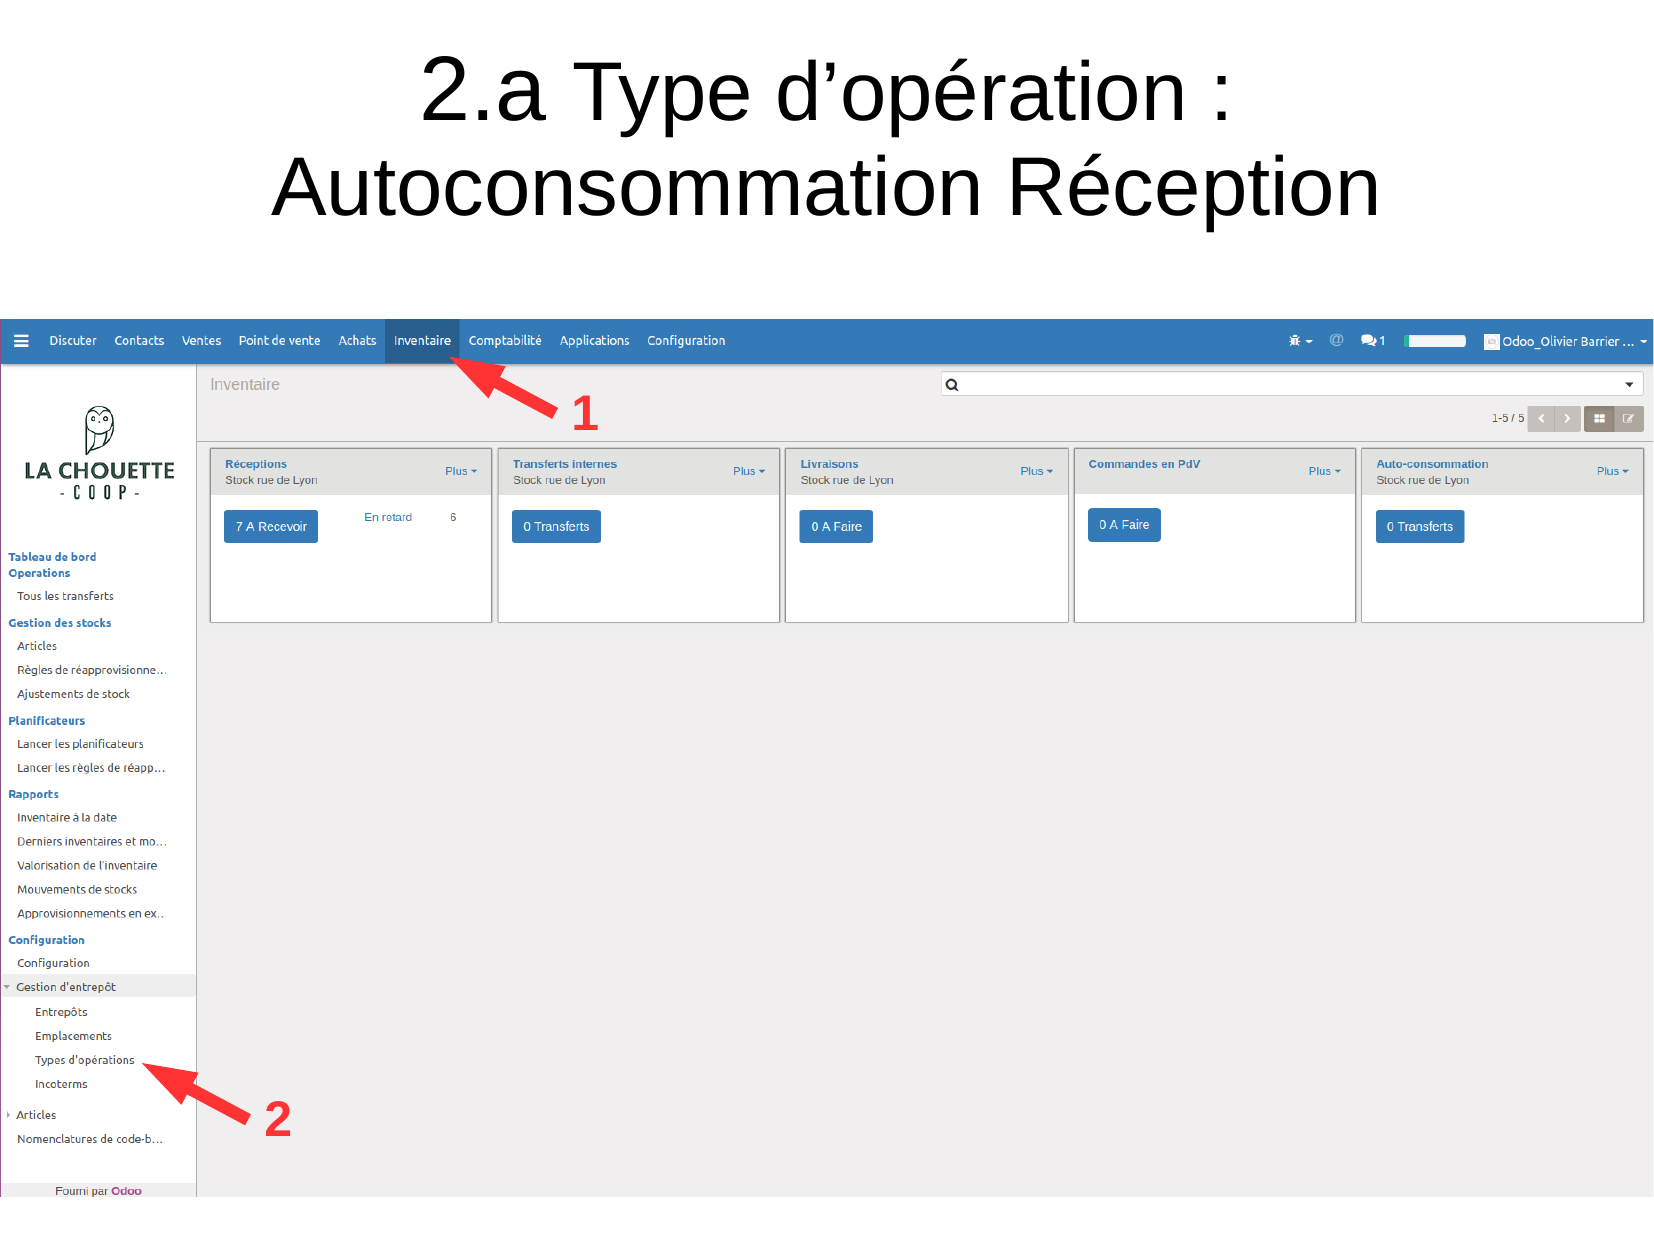

# 2.a Type d’opération : Autoconsommation Réception
1
2